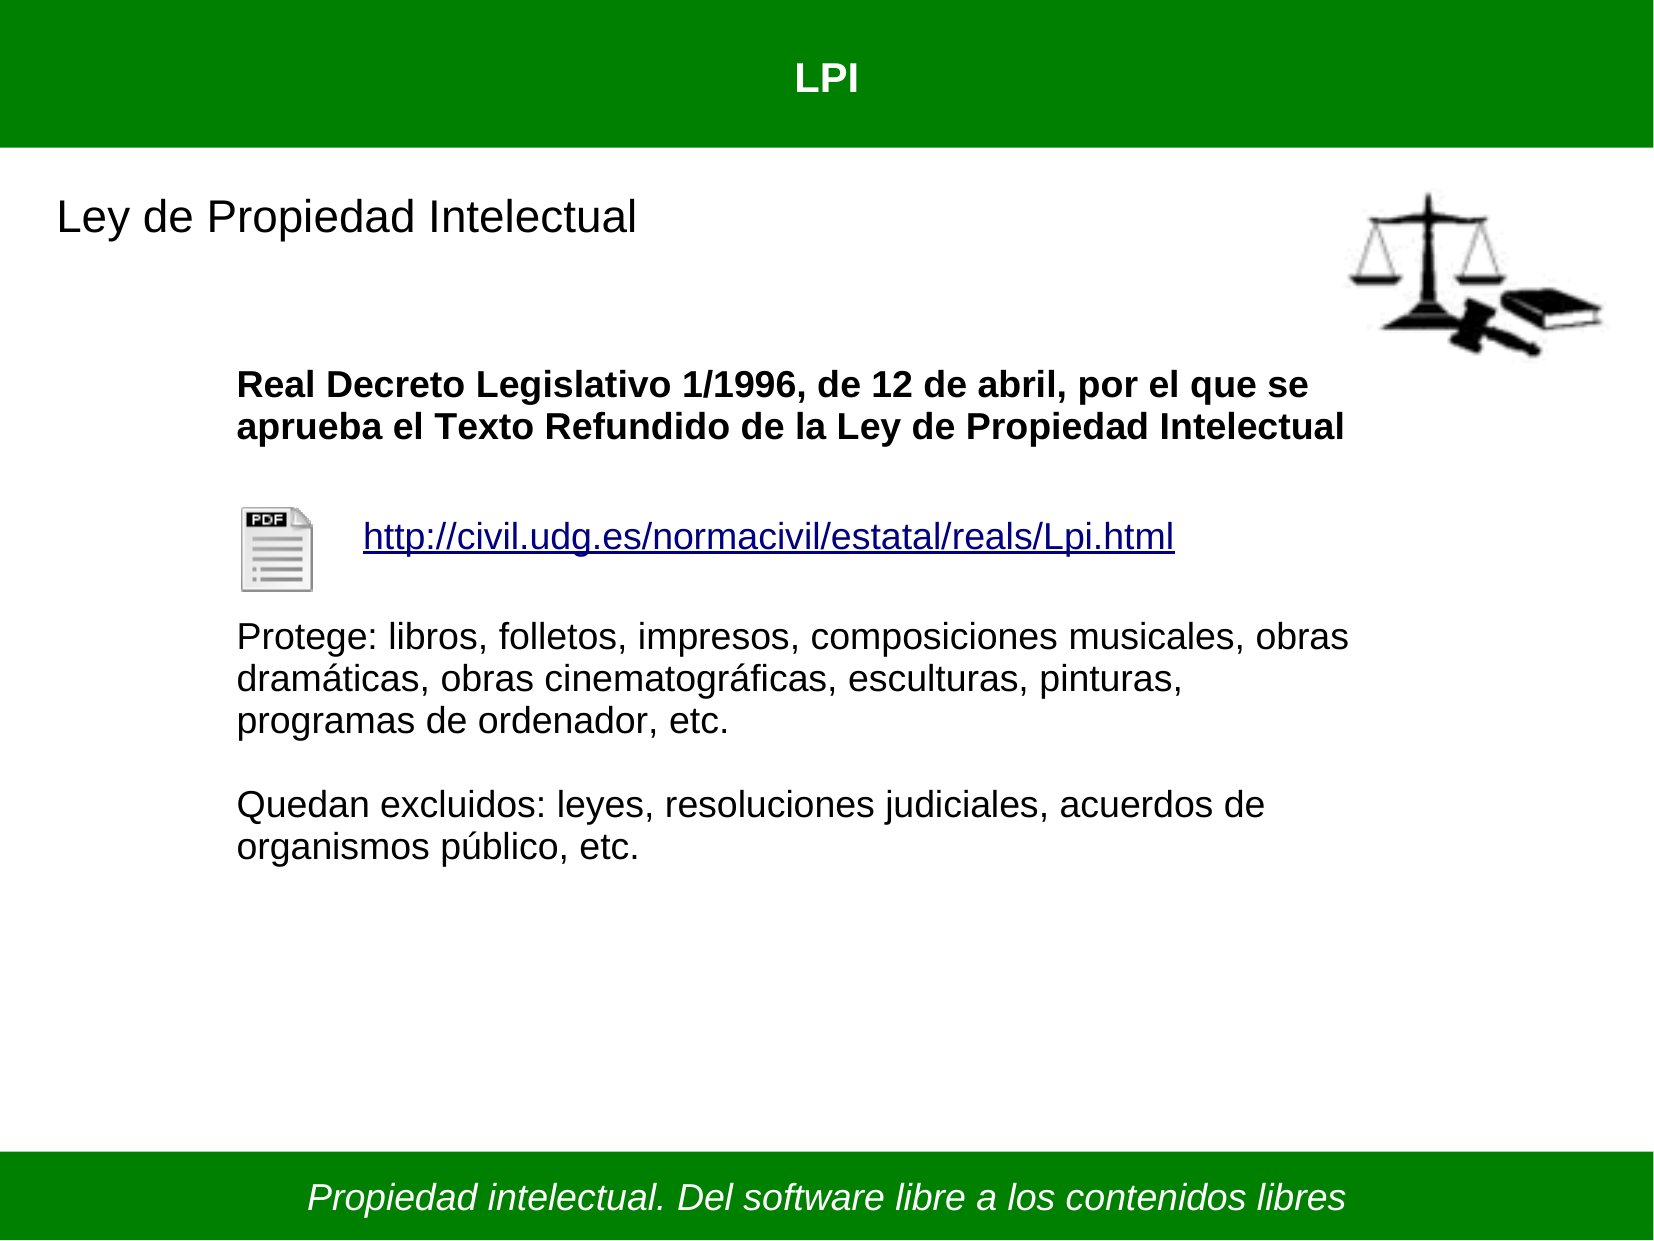

LPI
Ley de Propiedad Intelectual
Real Decreto Legislativo 1/1996, de 12 de abril, por el que se aprueba el Texto Refundido de la Ley de Propiedad Intelectual
Protege: libros, folletos, impresos, composiciones musicales, obras dramáticas, obras cinematográficas, esculturas, pinturas, programas de ordenador, etc.
Quedan excluidos: leyes, resoluciones judiciales, acuerdos de organismos público, etc.
http://civil.udg.es/normacivil/estatal/reals/Lpi.html
Propiedad intelectual. Del software libre a los contenidos libres